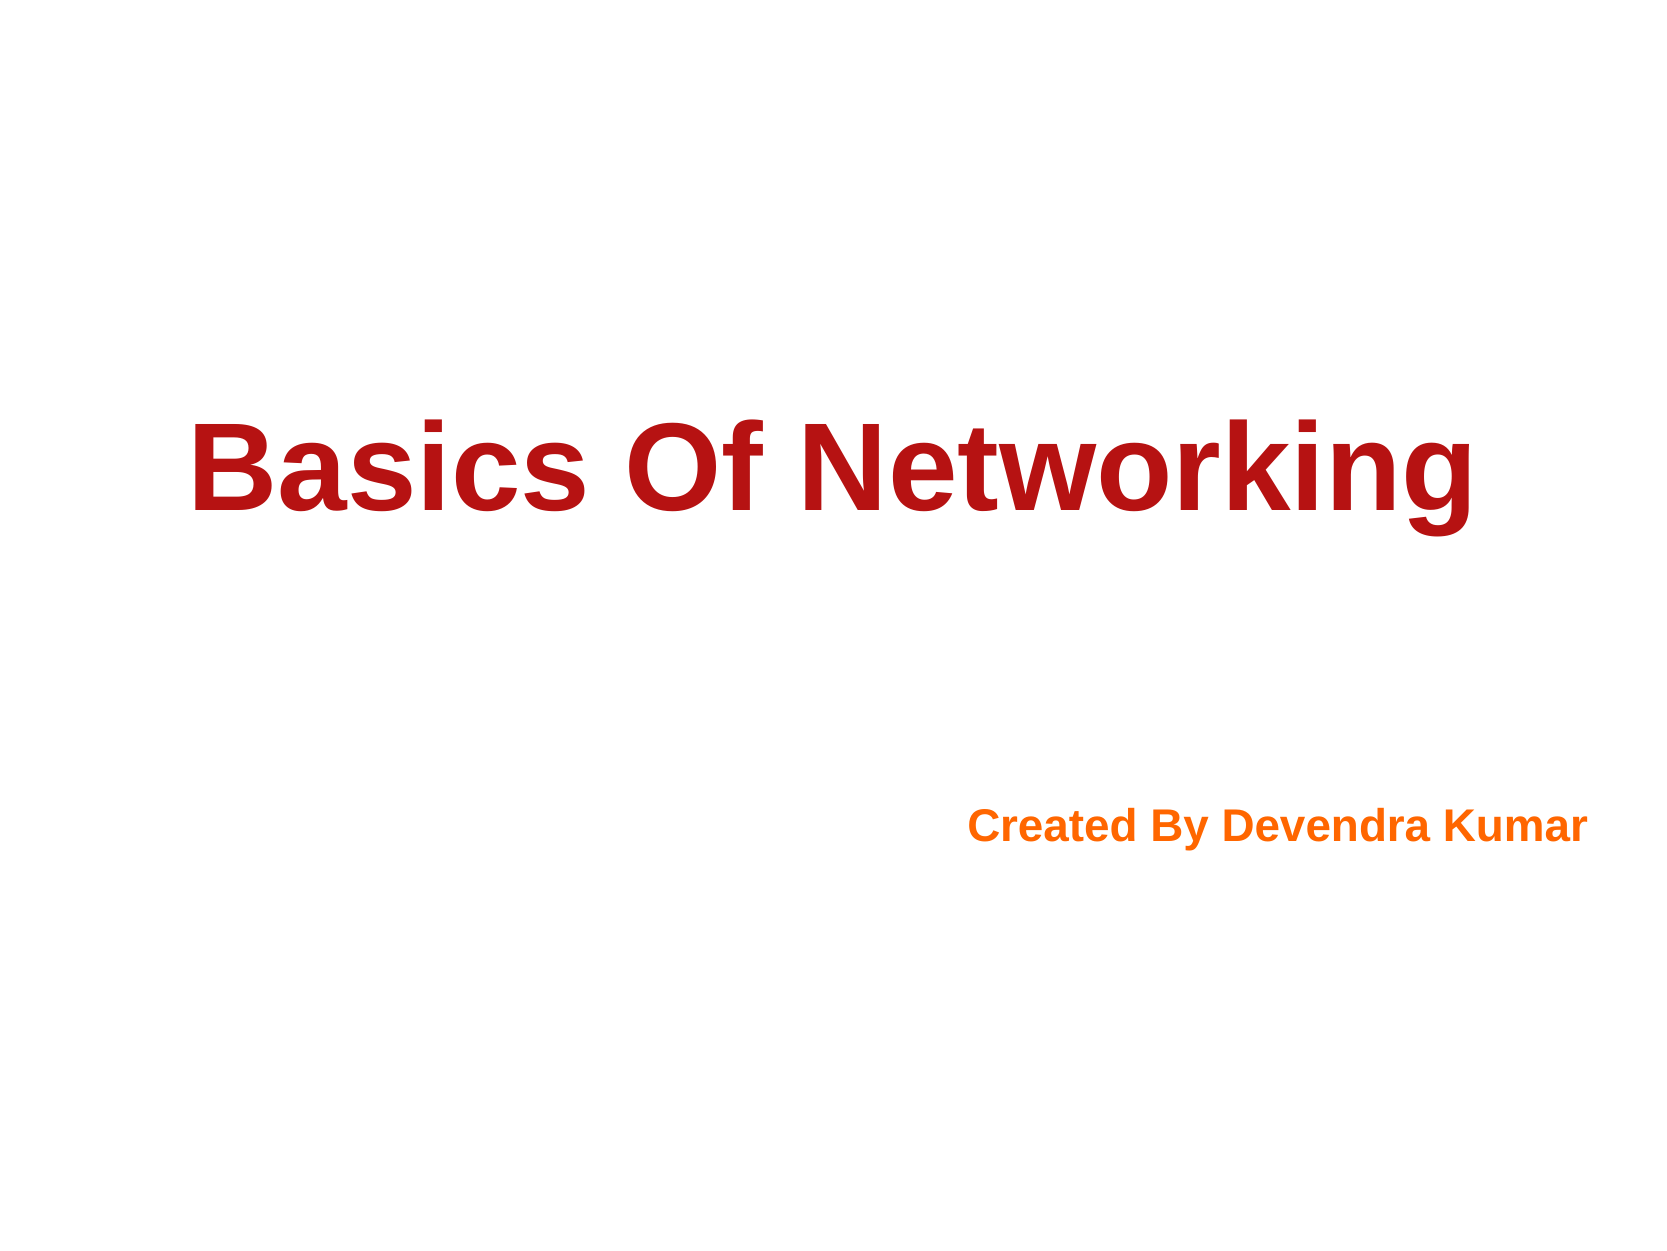

# Basics Of Networking
Created By Devendra Kumar